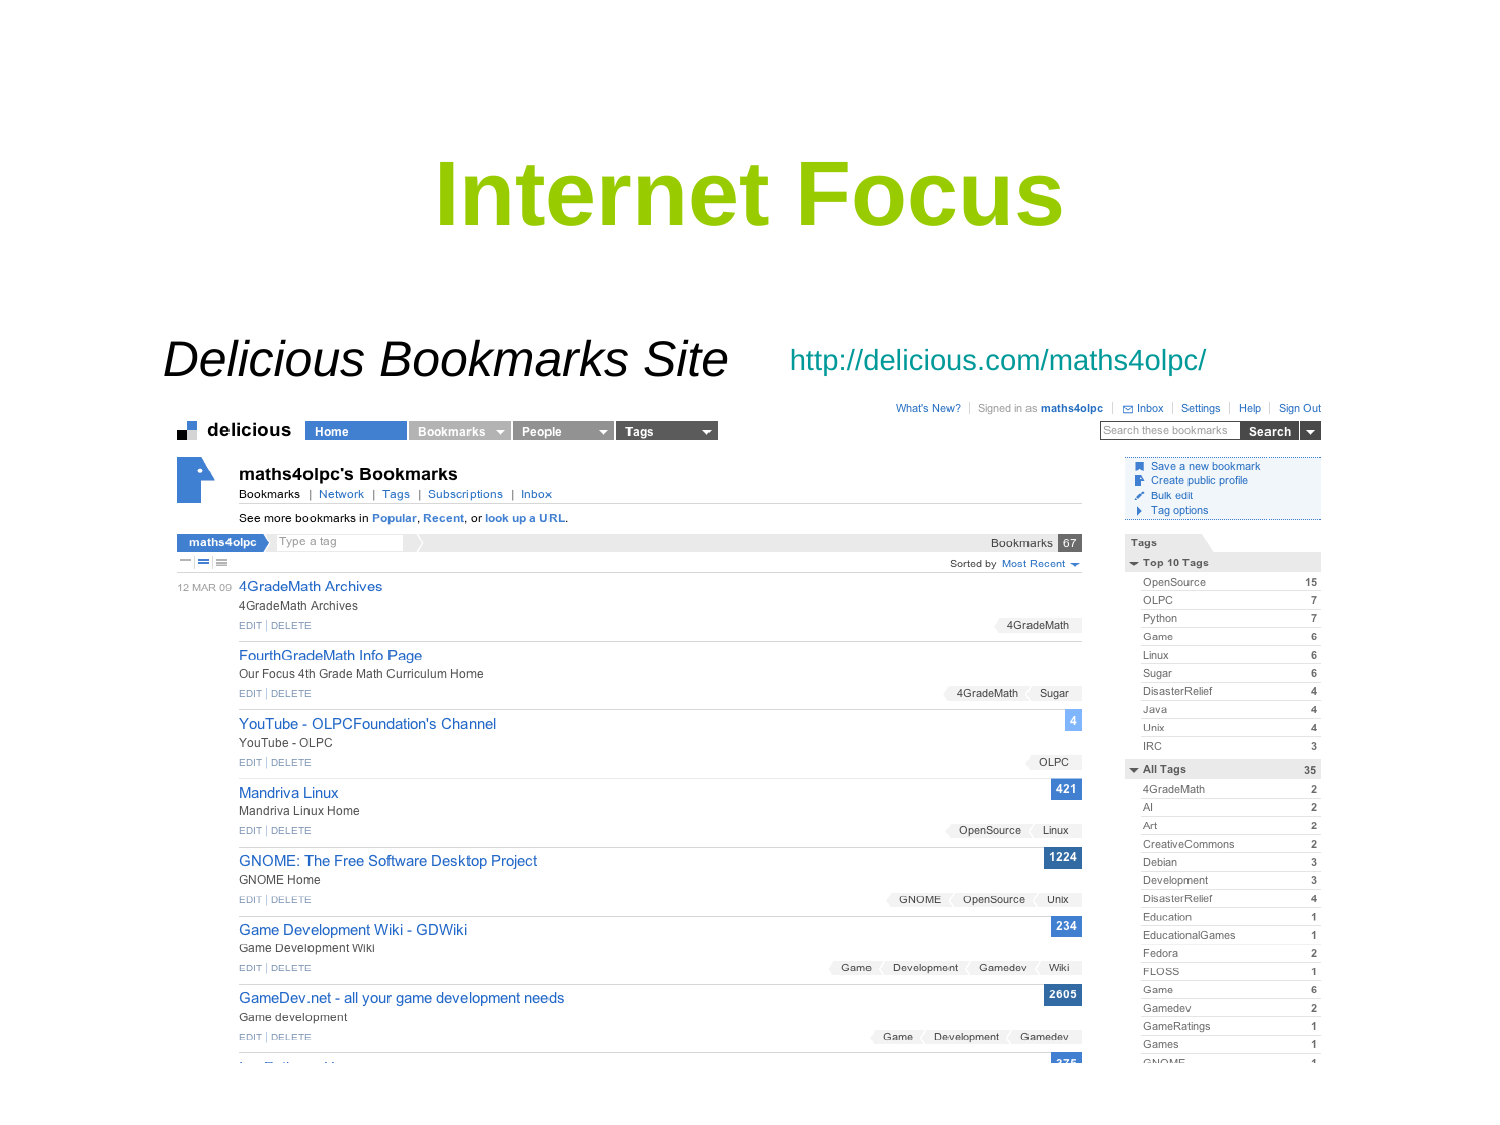

# Internet Focus
http://delicious.com/maths4olpc/
Delicious Bookmarks Site